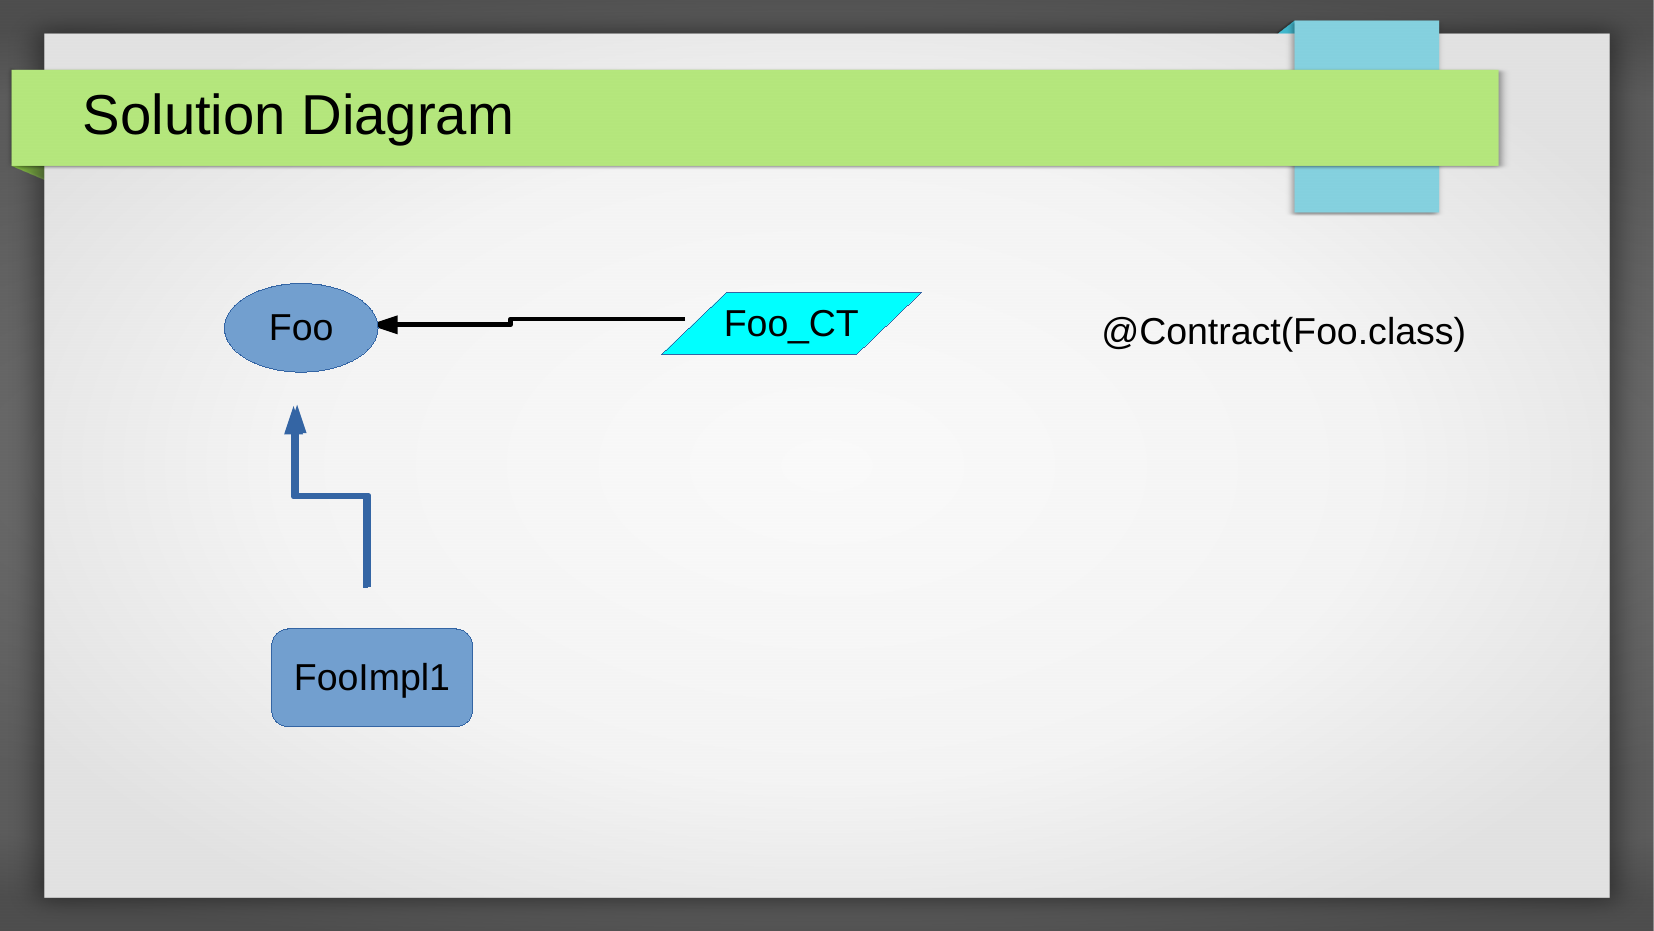

# Solution Diagram
Foo
Foo_CT
@Contract(Foo.class)
FooImpl1